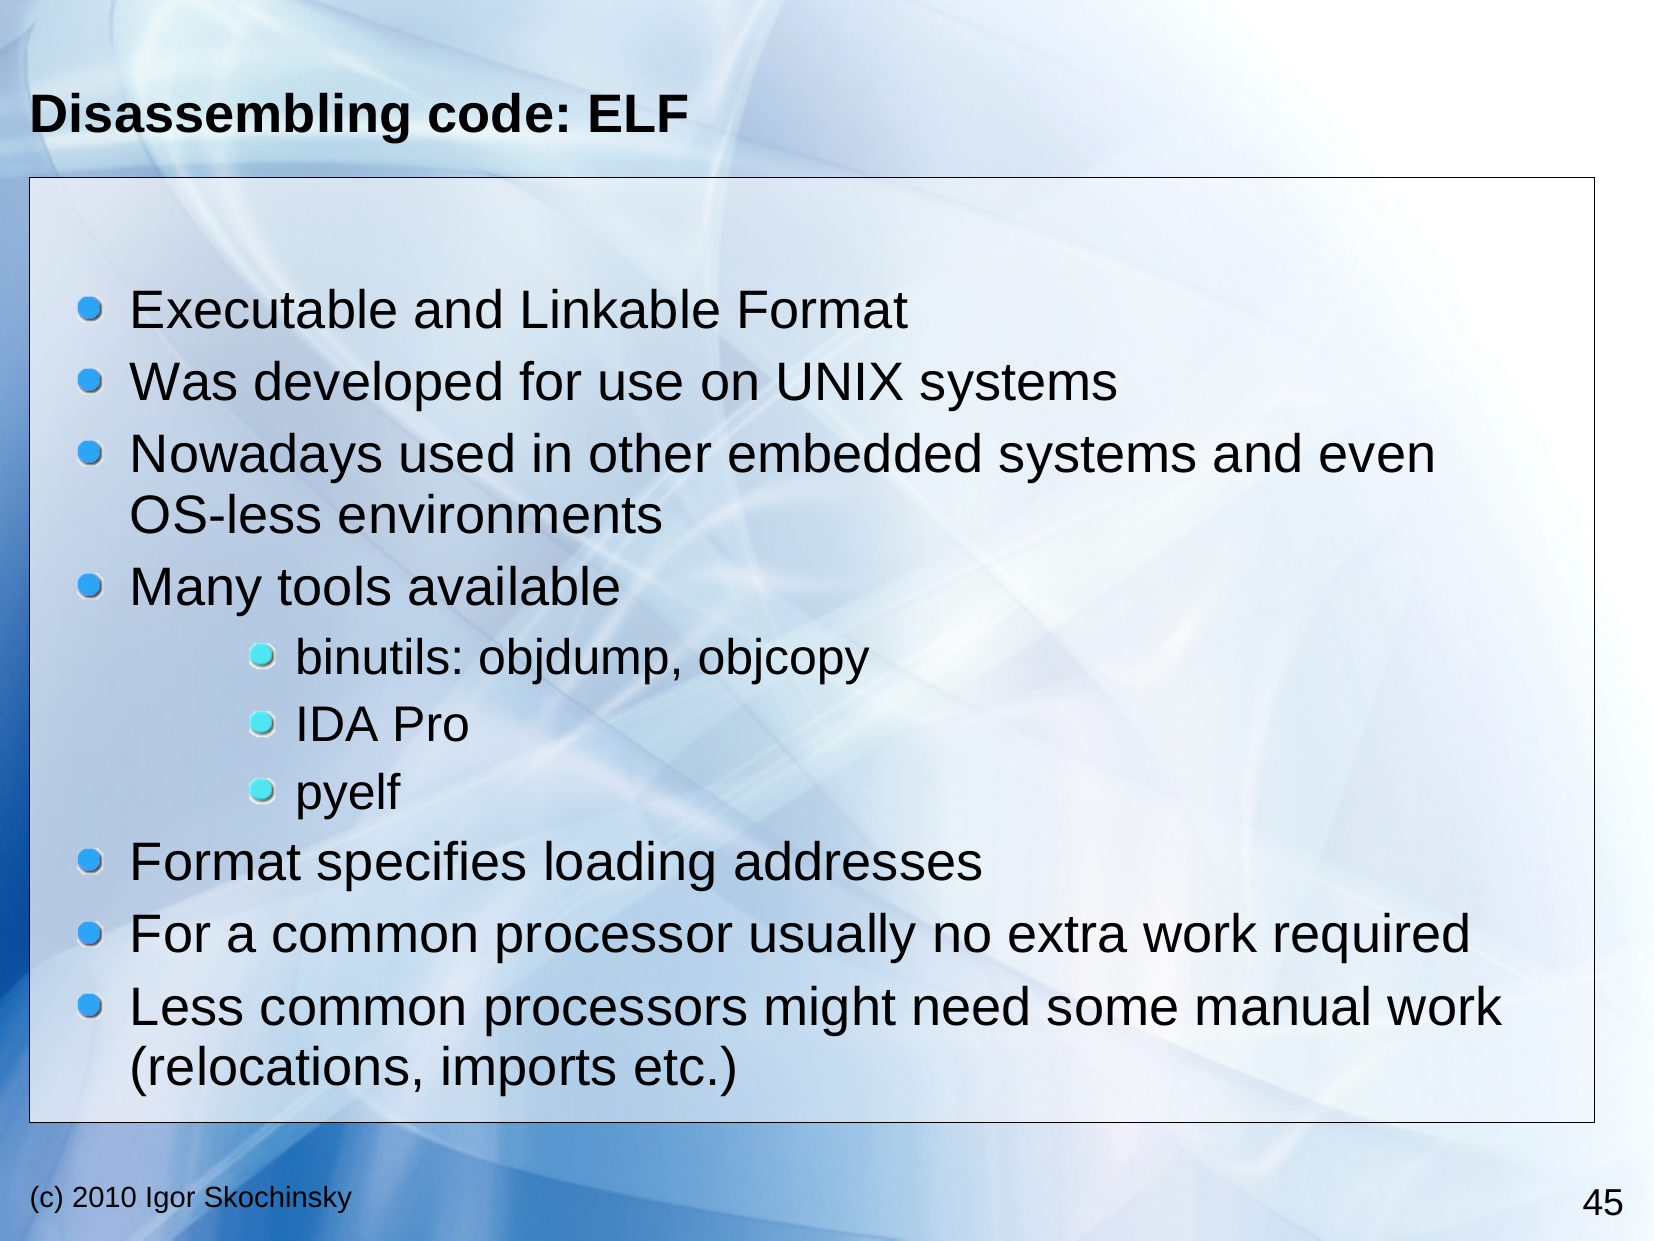

# Disassembling code: ELF
Executable and Linkable Format
Was developed for use on UNIX systems
Nowadays used in other embedded systems and even OS-less environments
Many tools available
binutils: objdump, objcopy
IDA Pro
pyelf
Format specifies loading addresses
For a common processor usually no extra work required
Less common processors might need some manual work (relocations, imports etc.)
(c) 2010 Igor Skochinsky
45